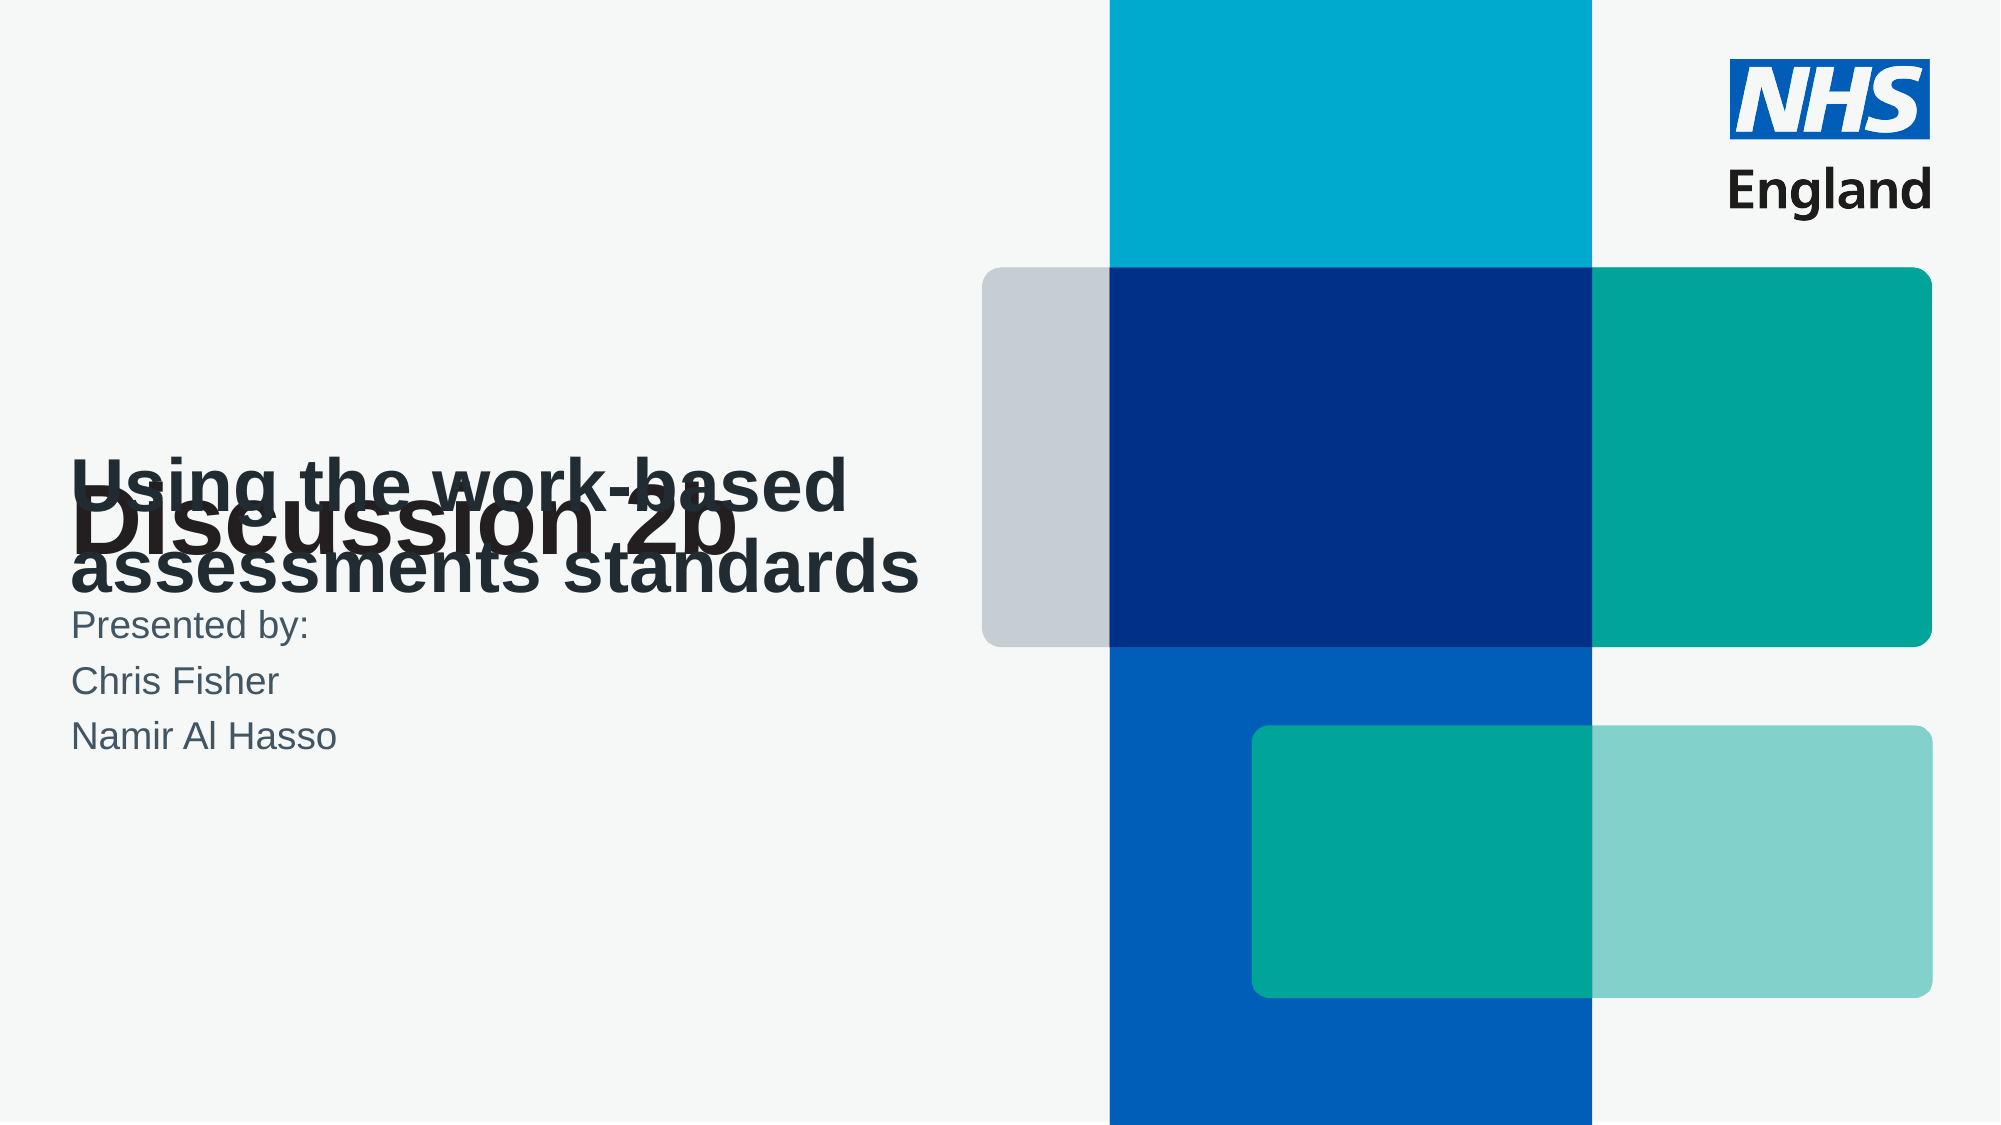

# Discussion 2b
Using the work-based assessments standards
Presented by:
Chris Fisher
Namir Al Hasso